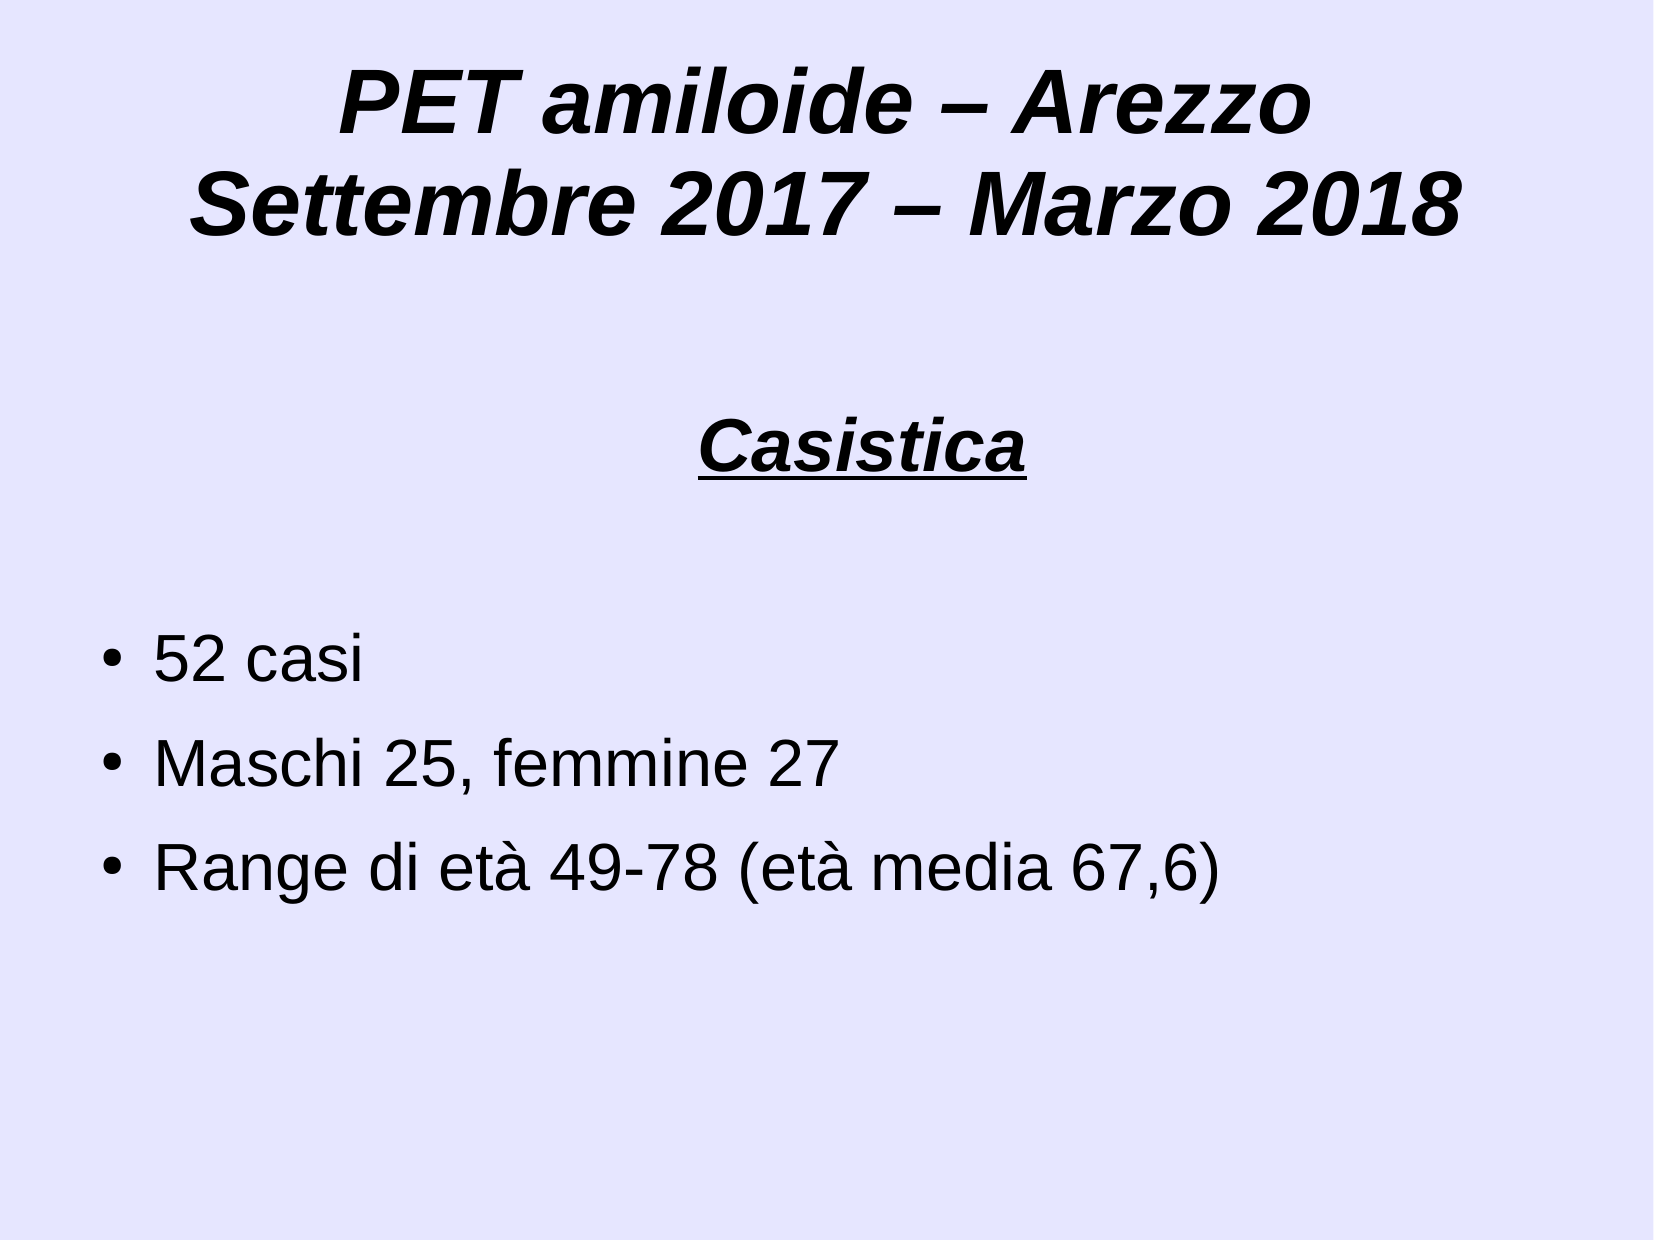

# PET amiloide – Arezzo Settembre 2017 – Marzo 2018
Casistica
52 casi
Maschi 25, femmine 27
Range di età 49-78 (età media 67,6)